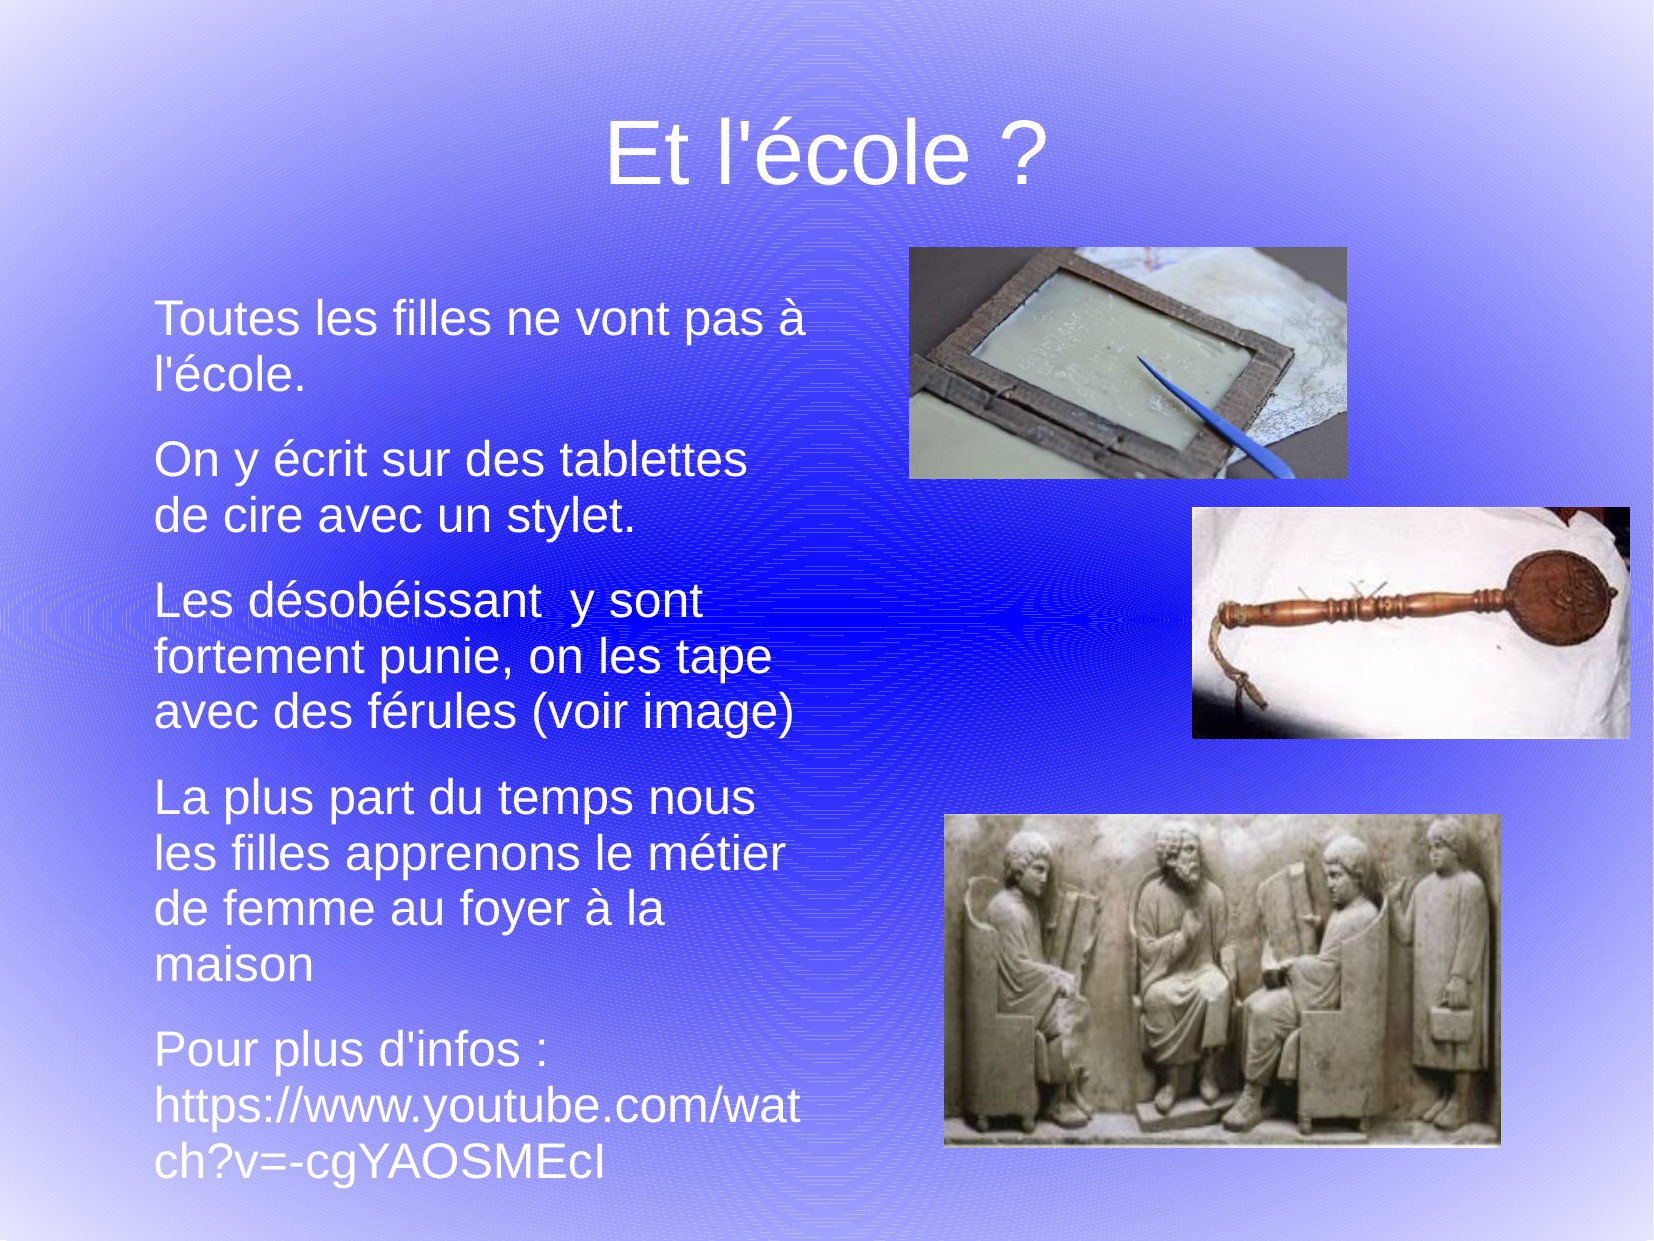

# Et l'école ?
Toutes les filles ne vont pas à l'école.
On y écrit sur des tablettes de cire avec un stylet.
Les désobéissant y sont fortement punie, on les tape avec des férules (voir image)
La plus part du temps nous les filles apprenons le métier de femme au foyer à la maison
Pour plus d'infos : https://www.youtube.com/watch?v=-cgYAOSMEcI